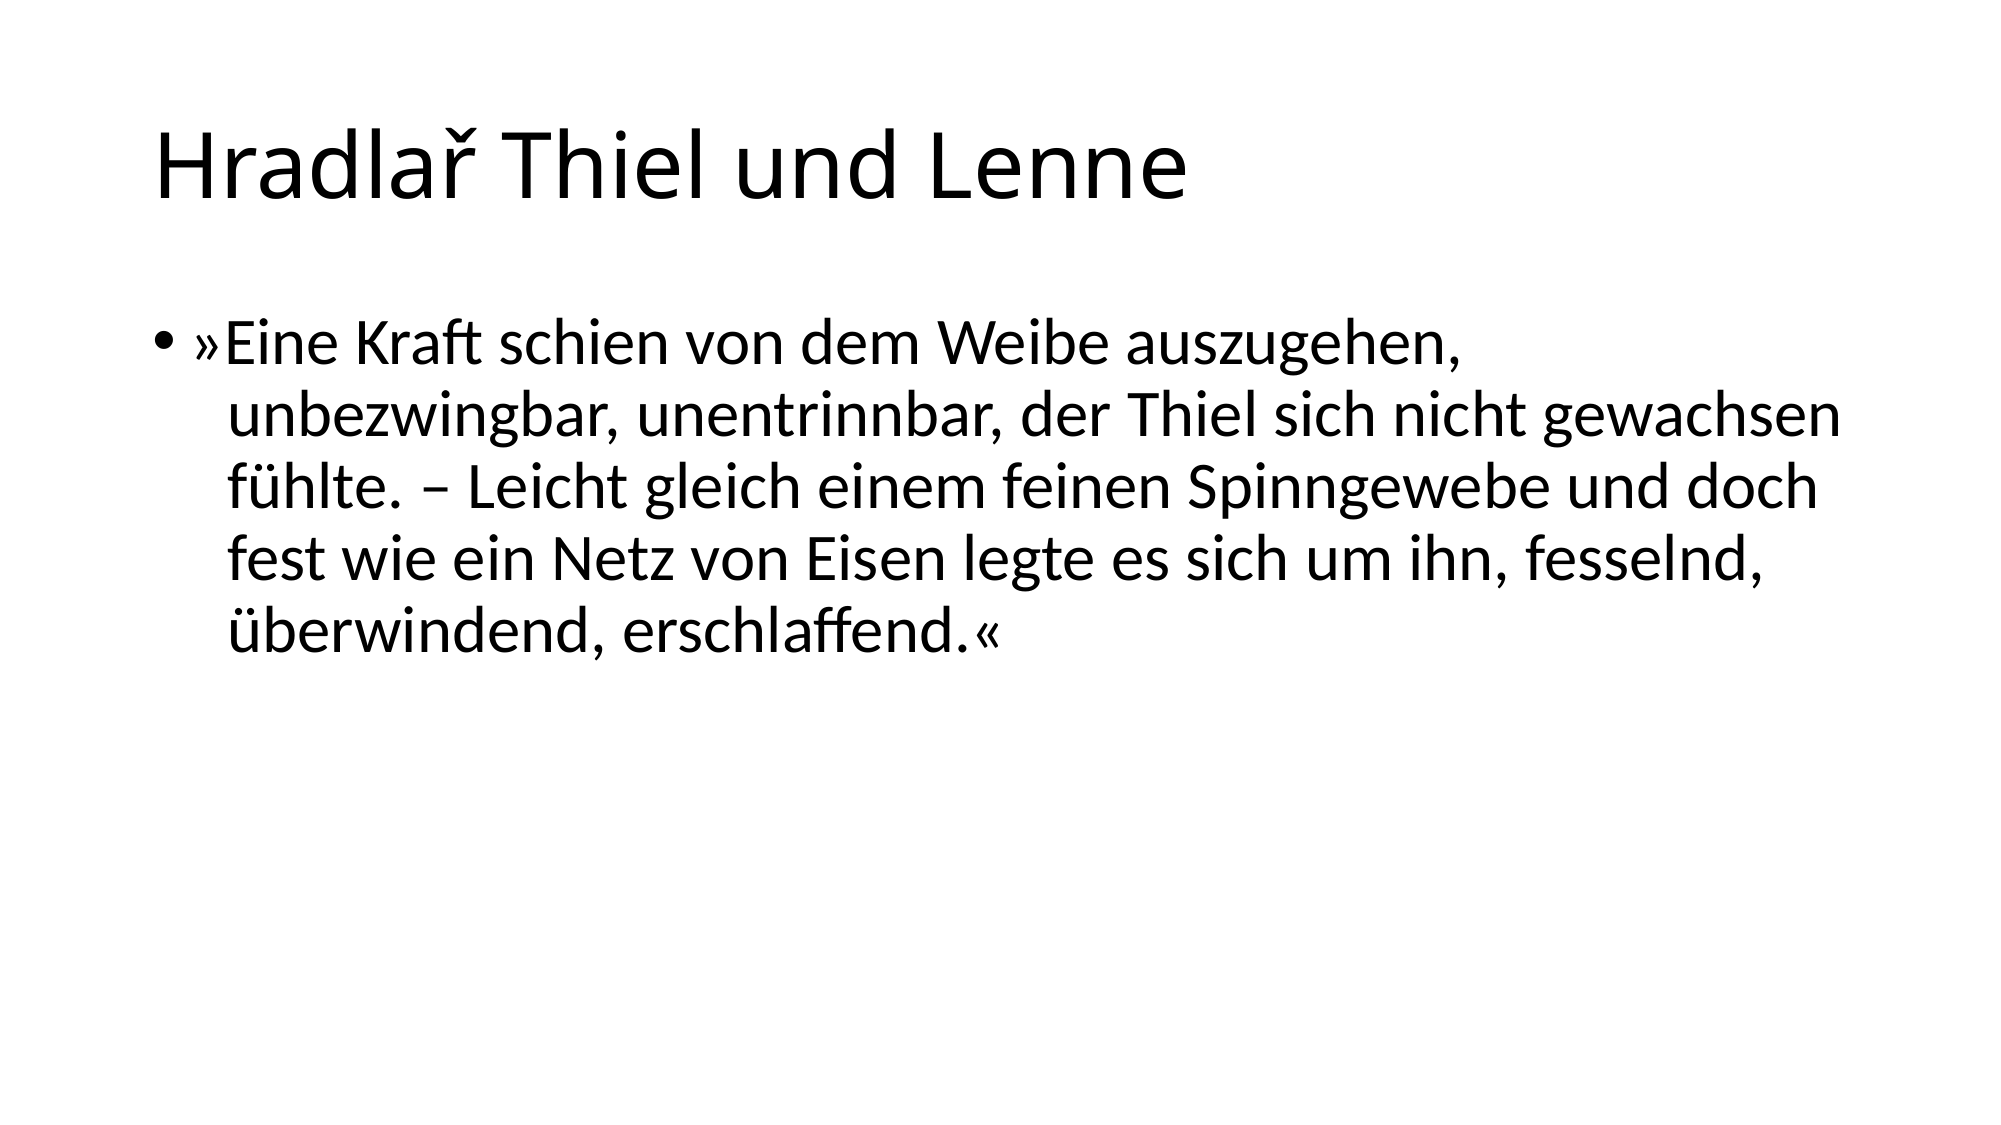

# Hradlař Thiel und Lenne
»Eine Kraft schien von dem Weibe auszugehen, unbezwingbar, unentrinnbar, der Thiel sich nicht gewachsen fühlte. – Leicht gleich einem feinen Spinngewebe und doch fest wie ein Netz von Eisen legte es sich um ihn, fesselnd, überwindend, erschlaffend.«